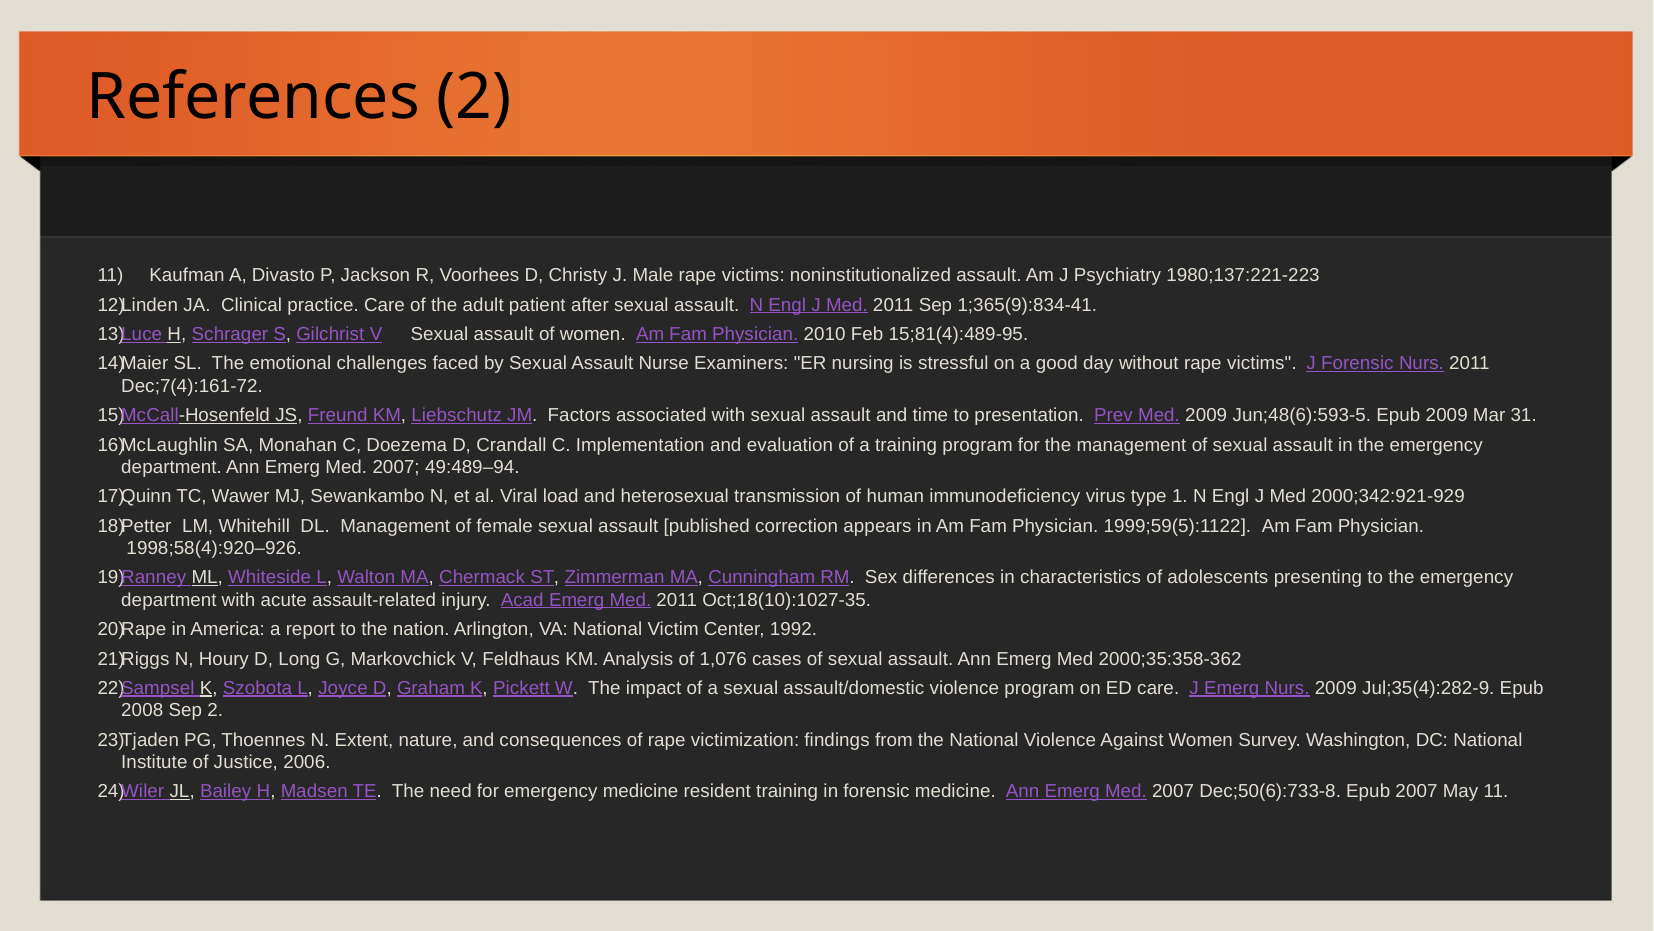

# References (2)
11) 	 Kaufman A, Divasto P, Jackson R, Voorhees D, Christy J. Male rape victims: noninstitutionalized assault. Am J Psychiatry 1980;137:221-223
Linden JA. Clinical practice. Care of the adult patient after sexual assault. N Engl J Med. 2011 Sep 1;365(9):834-41.
Luce H, Schrager S, Gilchrist V 	Sexual assault of women. Am Fam Physician. 2010 Feb 15;81(4):489-95.
Maier SL. The emotional challenges faced by Sexual Assault Nurse Examiners: "ER nursing is stressful on a good day without rape victims". J Forensic Nurs. 2011 Dec;7(4):161-72.
McCall-Hosenfeld JS, Freund KM, Liebschutz JM. Factors associated with sexual assault and time to presentation. Prev Med. 2009 Jun;48(6):593-5. Epub 2009 Mar 31.
McLaughlin SA, Monahan C, Doezema D, Crandall C. Implementation and evaluation of a training program for the management of sexual assault in the emergency department. Ann Emerg Med. 2007; 49:489–94.
Quinn TC, Wawer MJ, Sewankambo N, et al. Viral load and heterosexual transmission of human immunodeficiency virus type 1. N Engl J Med 2000;342:921-929
Petter  LM, Whitehill  DL.  Management of female sexual assault [published correction appears in Am Fam Physician. 1999;59(5):1122].  Am Fam Physician.  1998;58(4):920–926.
Ranney ML, Whiteside L, Walton MA, Chermack ST, Zimmerman MA, Cunningham RM. Sex differences in characteristics of adolescents presenting to the emergency department with acute assault-related injury. Acad Emerg Med. 2011 Oct;18(10):1027-35.
Rape in America: a report to the nation. Arlington, VA: National Victim Center, 1992.
Riggs N, Houry D, Long G, Markovchick V, Feldhaus KM. Analysis of 1,076 cases of sexual assault. Ann Emerg Med 2000;35:358-362
Sampsel K, Szobota L, Joyce D, Graham K, Pickett W. The impact of a sexual assault/domestic violence program on ED care. J Emerg Nurs. 2009 Jul;35(4):282-9. Epub 2008 Sep 2.
Tjaden PG, Thoennes N. Extent, nature, and consequences of rape victimization: findings from the National Violence Against Women Survey. Washington, DC: National Institute of Justice, 2006.
Wiler JL, Bailey H, Madsen TE. The need for emergency medicine resident training in forensic medicine. Ann Emerg Med. 2007 Dec;50(6):733-8. Epub 2007 May 11.